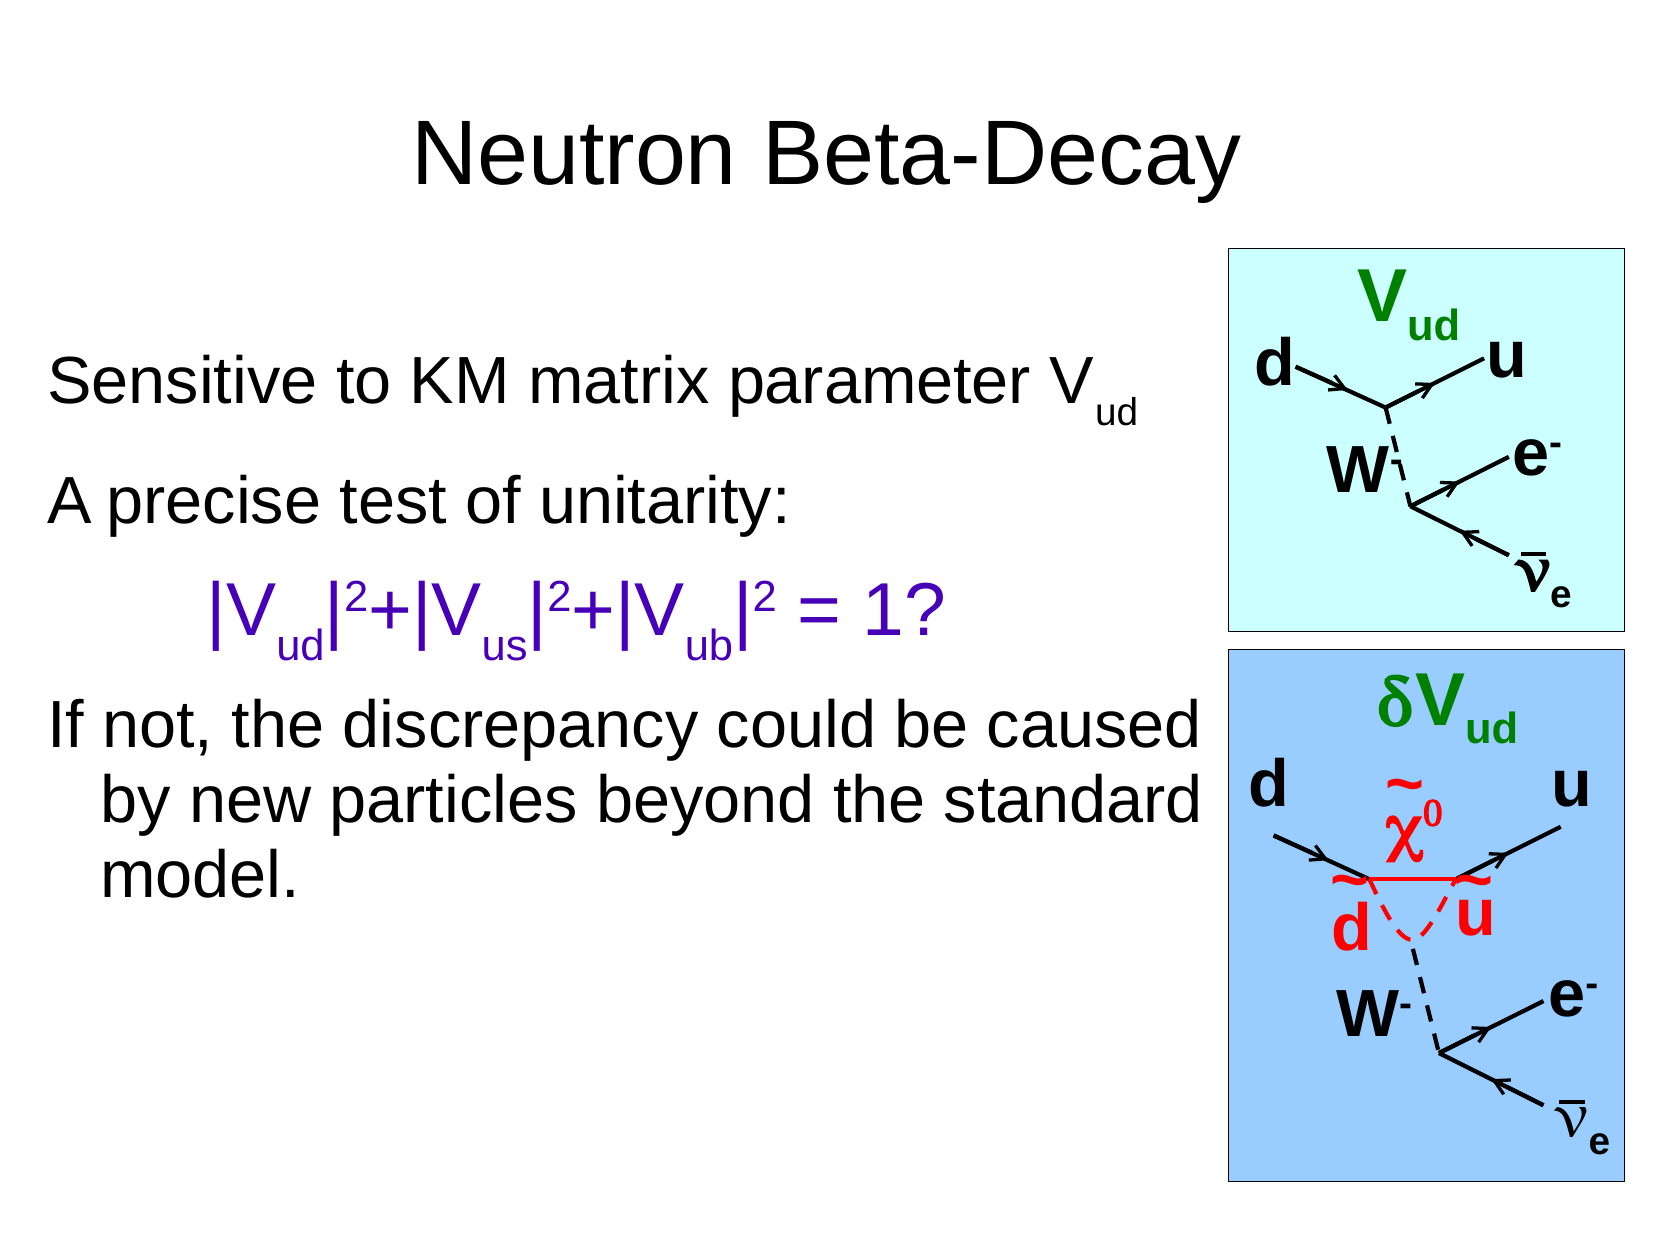

# Neutron Beta-Decay
Vud
u
d
Sensitive to KM matrix parameter Vud
A precise test of unitarity:
|Vud|2+|Vus|2+|Vub|2 = 1?
If not, the discrepancy could be caused by new particles beyond the standard model.
e-
W-
e
Vud
d
~
u
0
~
~
u
d
e-
W-
e